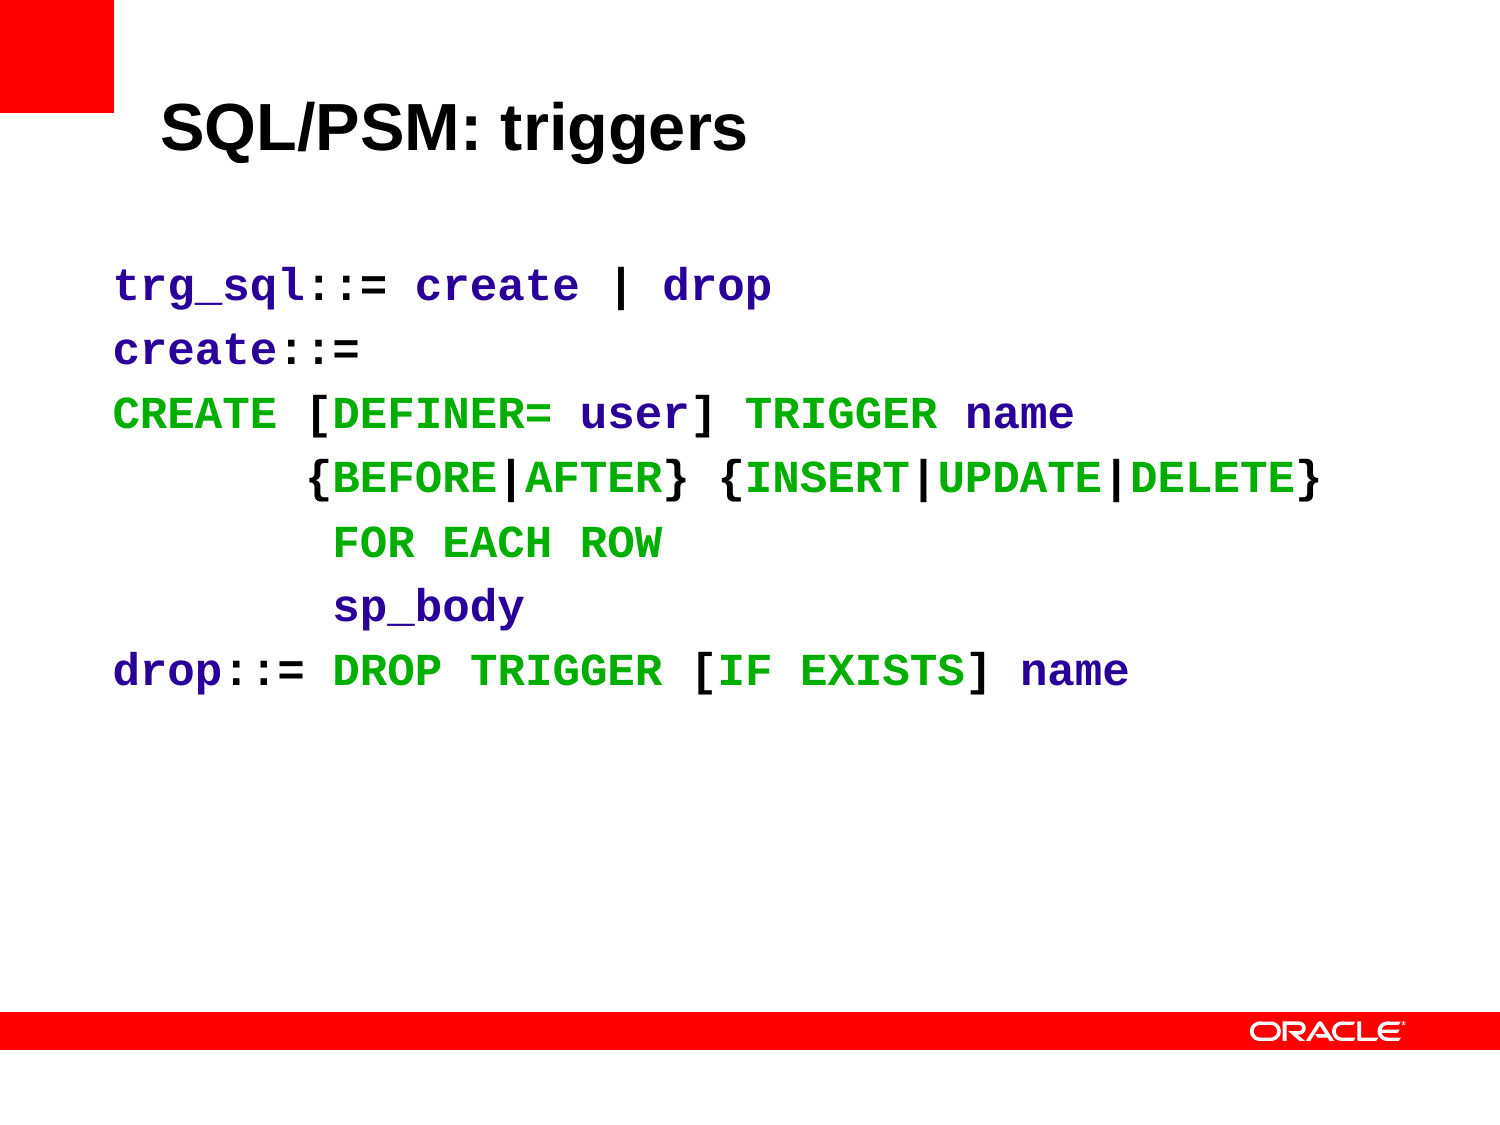

# SQL/PSM: triggers
trg_sql::= create | drop
create::=
CREATE [DEFINER= user] TRIGGER name
 {BEFORE|AFTER} {INSERT|UPDATE|DELETE}
 FOR EACH ROW
 sp_body
drop::= DROP TRIGGER [IF EXISTS] name